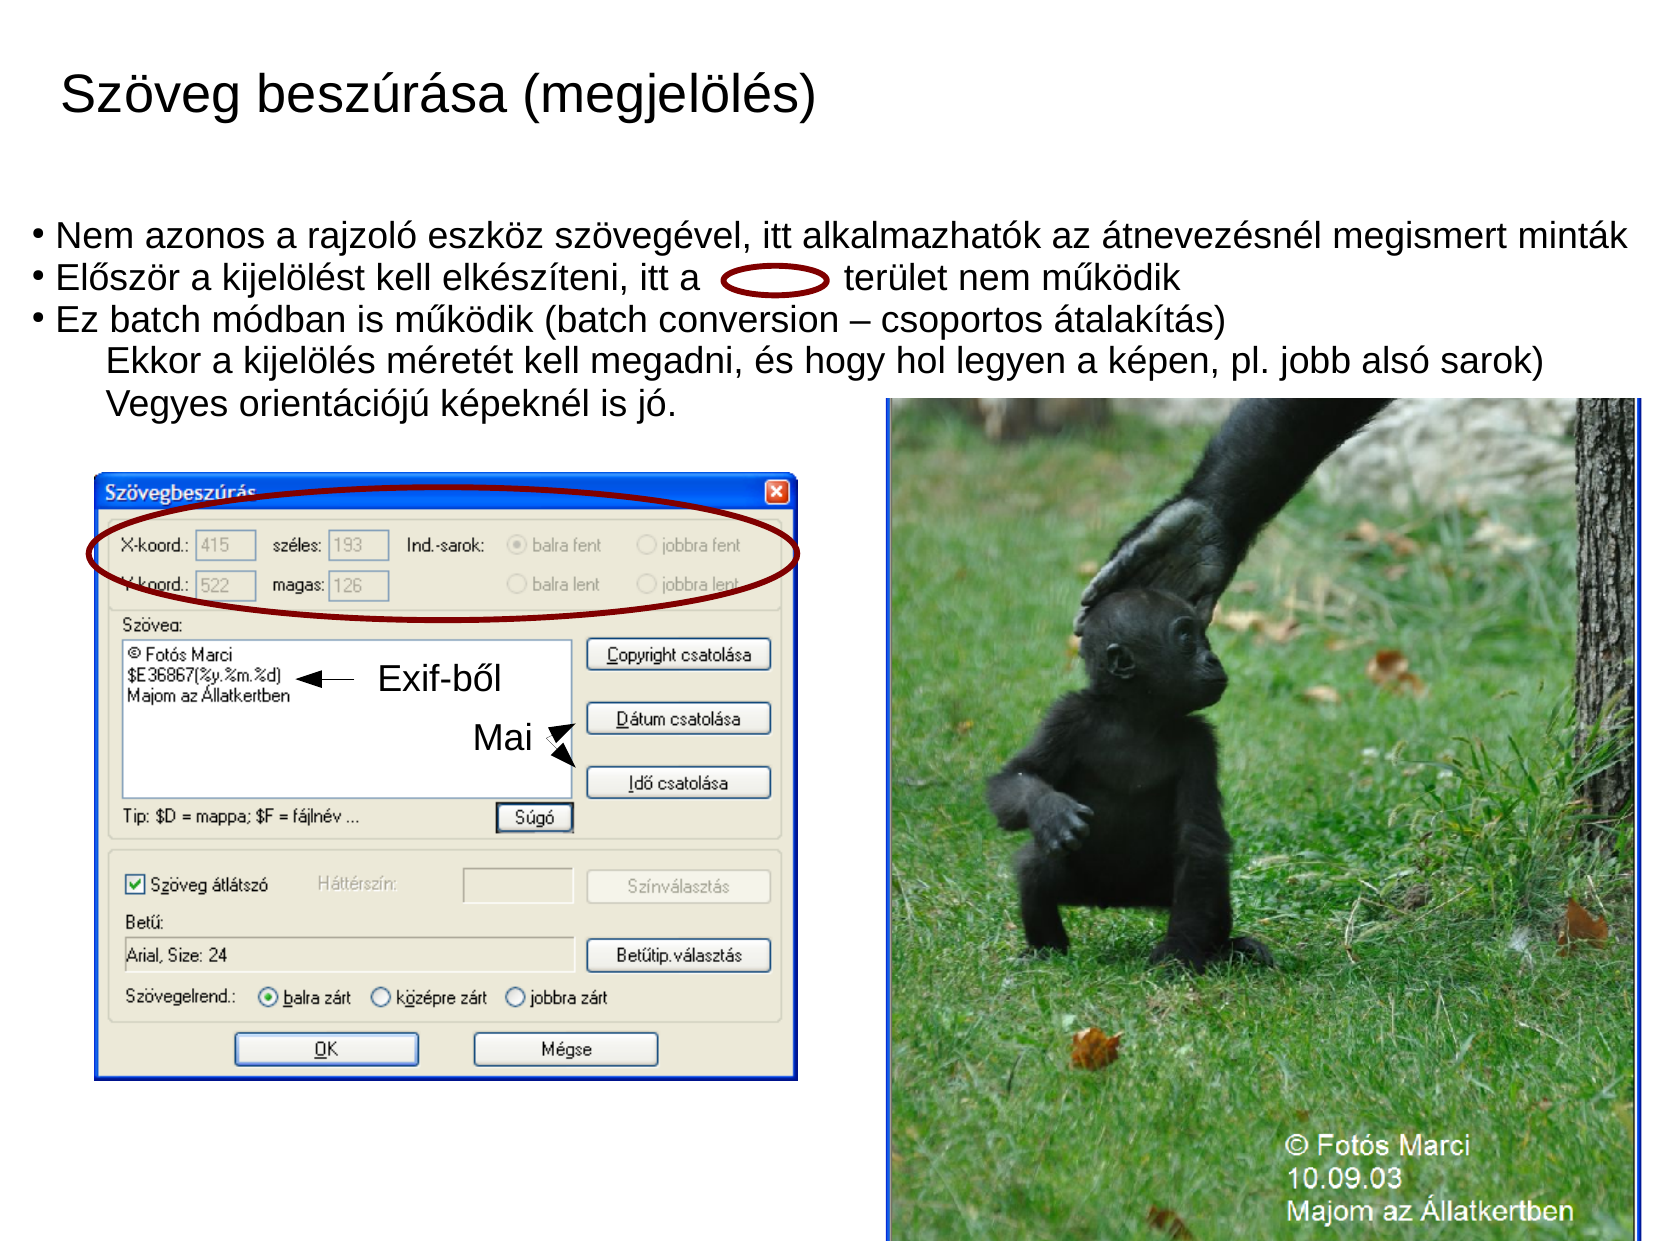

Szöveg beszúrása (megjelölés)
 Nem azonos a rajzoló eszköz szövegével, itt alkalmazhatók az átnevezésnél megismert minták
 Először a kijelölést kell elkészíteni, itt a 		terület nem működik
 Ez batch módban is működik (batch conversion – csoportos átalakítás)
	Ekkor a kijelölés méretét kell megadni, és hogy hol legyen a képen, pl. jobb alsó sarok)
	Vegyes orientációjú képeknél is jó.
Exif-ből
Mai